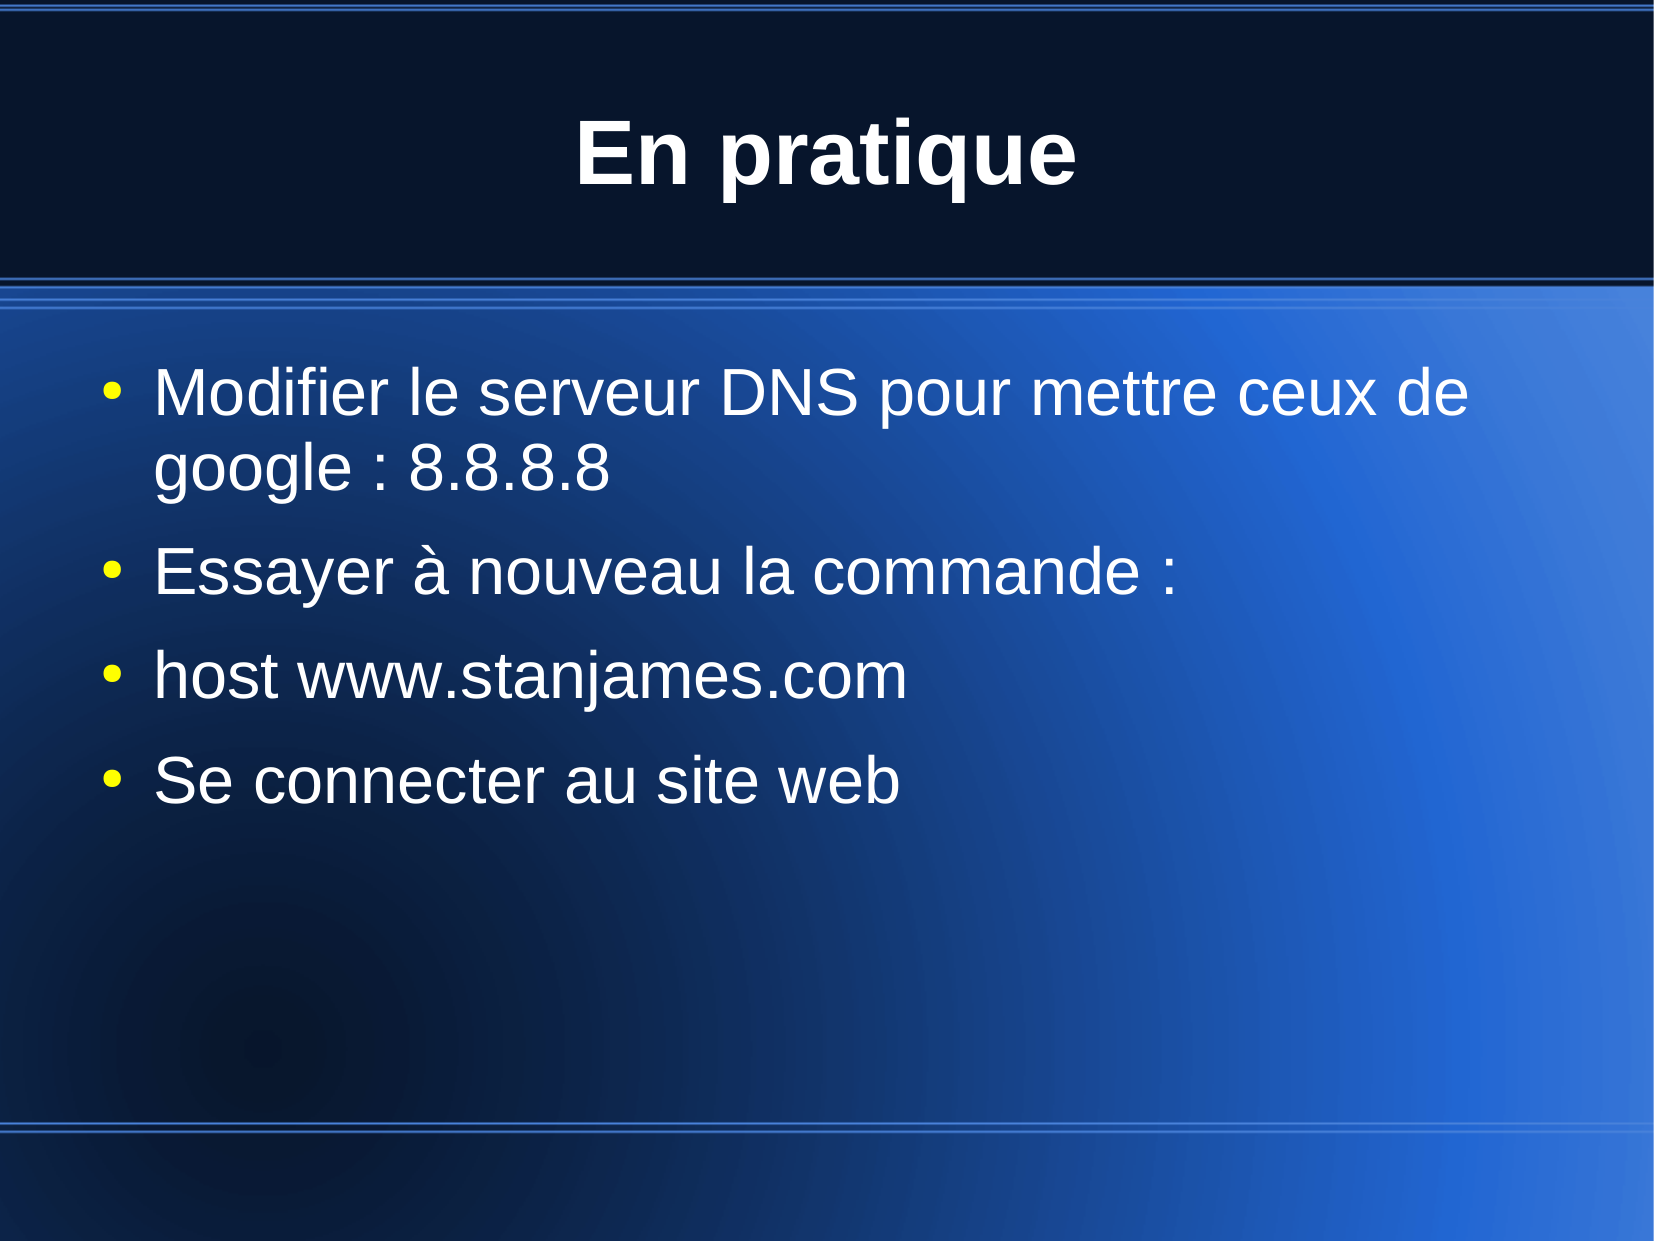

# En pratique
Modifier le serveur DNS pour mettre ceux de google : 8.8.8.8
Essayer à nouveau la commande :
host www.stanjames.com
Se connecter au site web